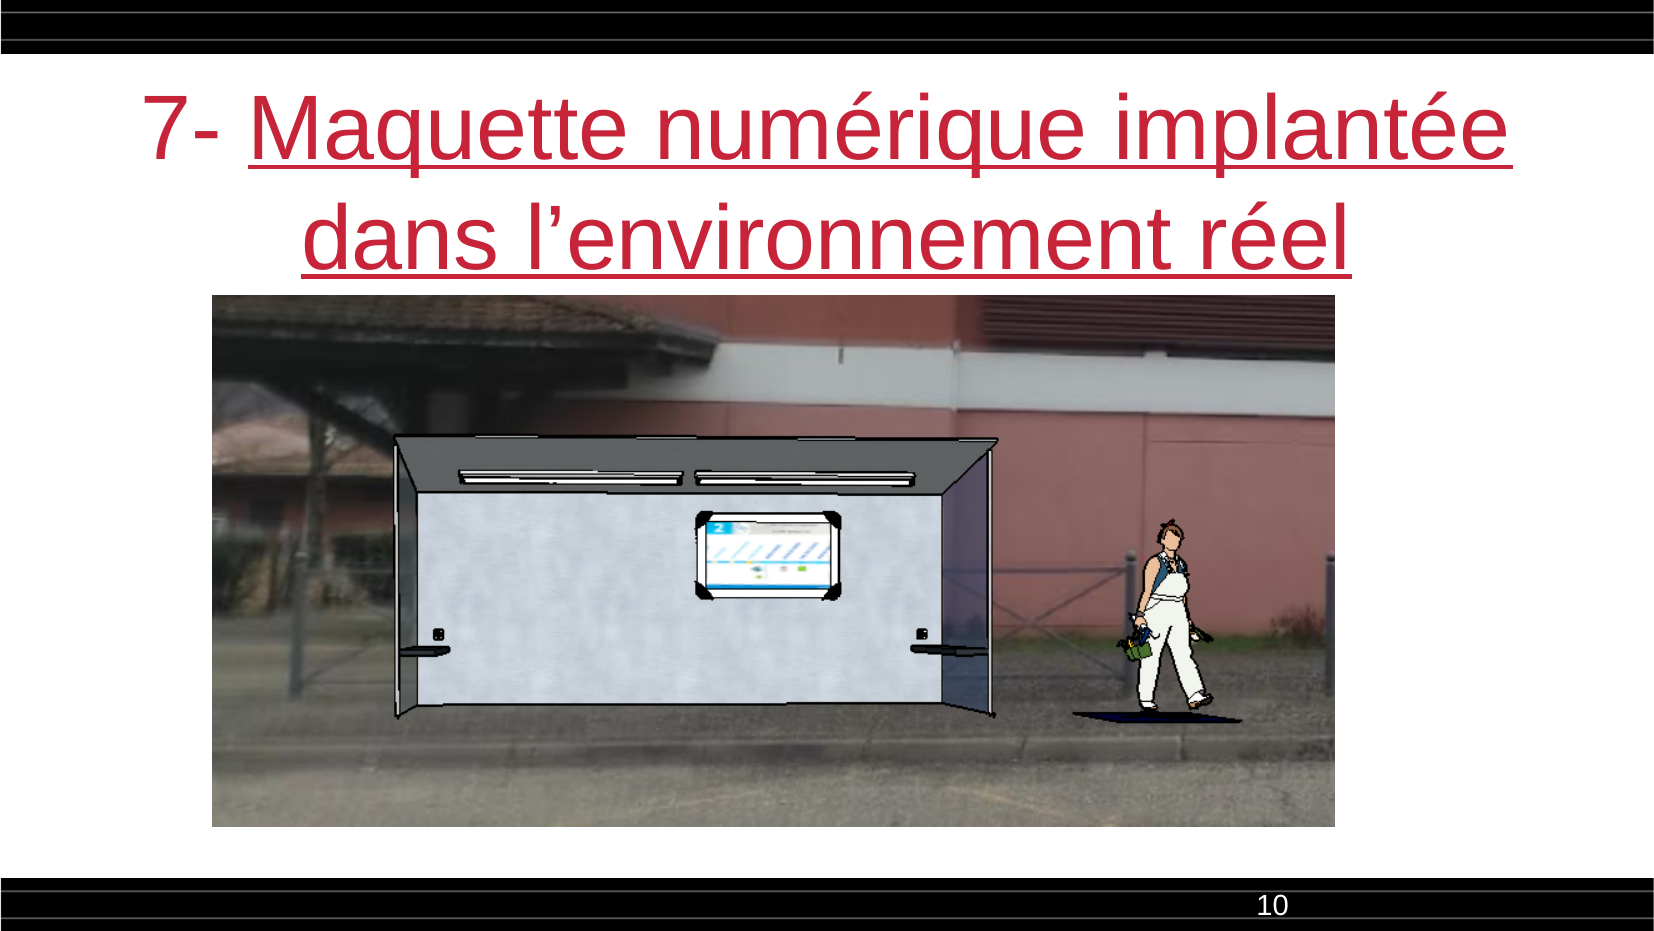

# 7- Maquette numérique implantée dans l’environnement réel